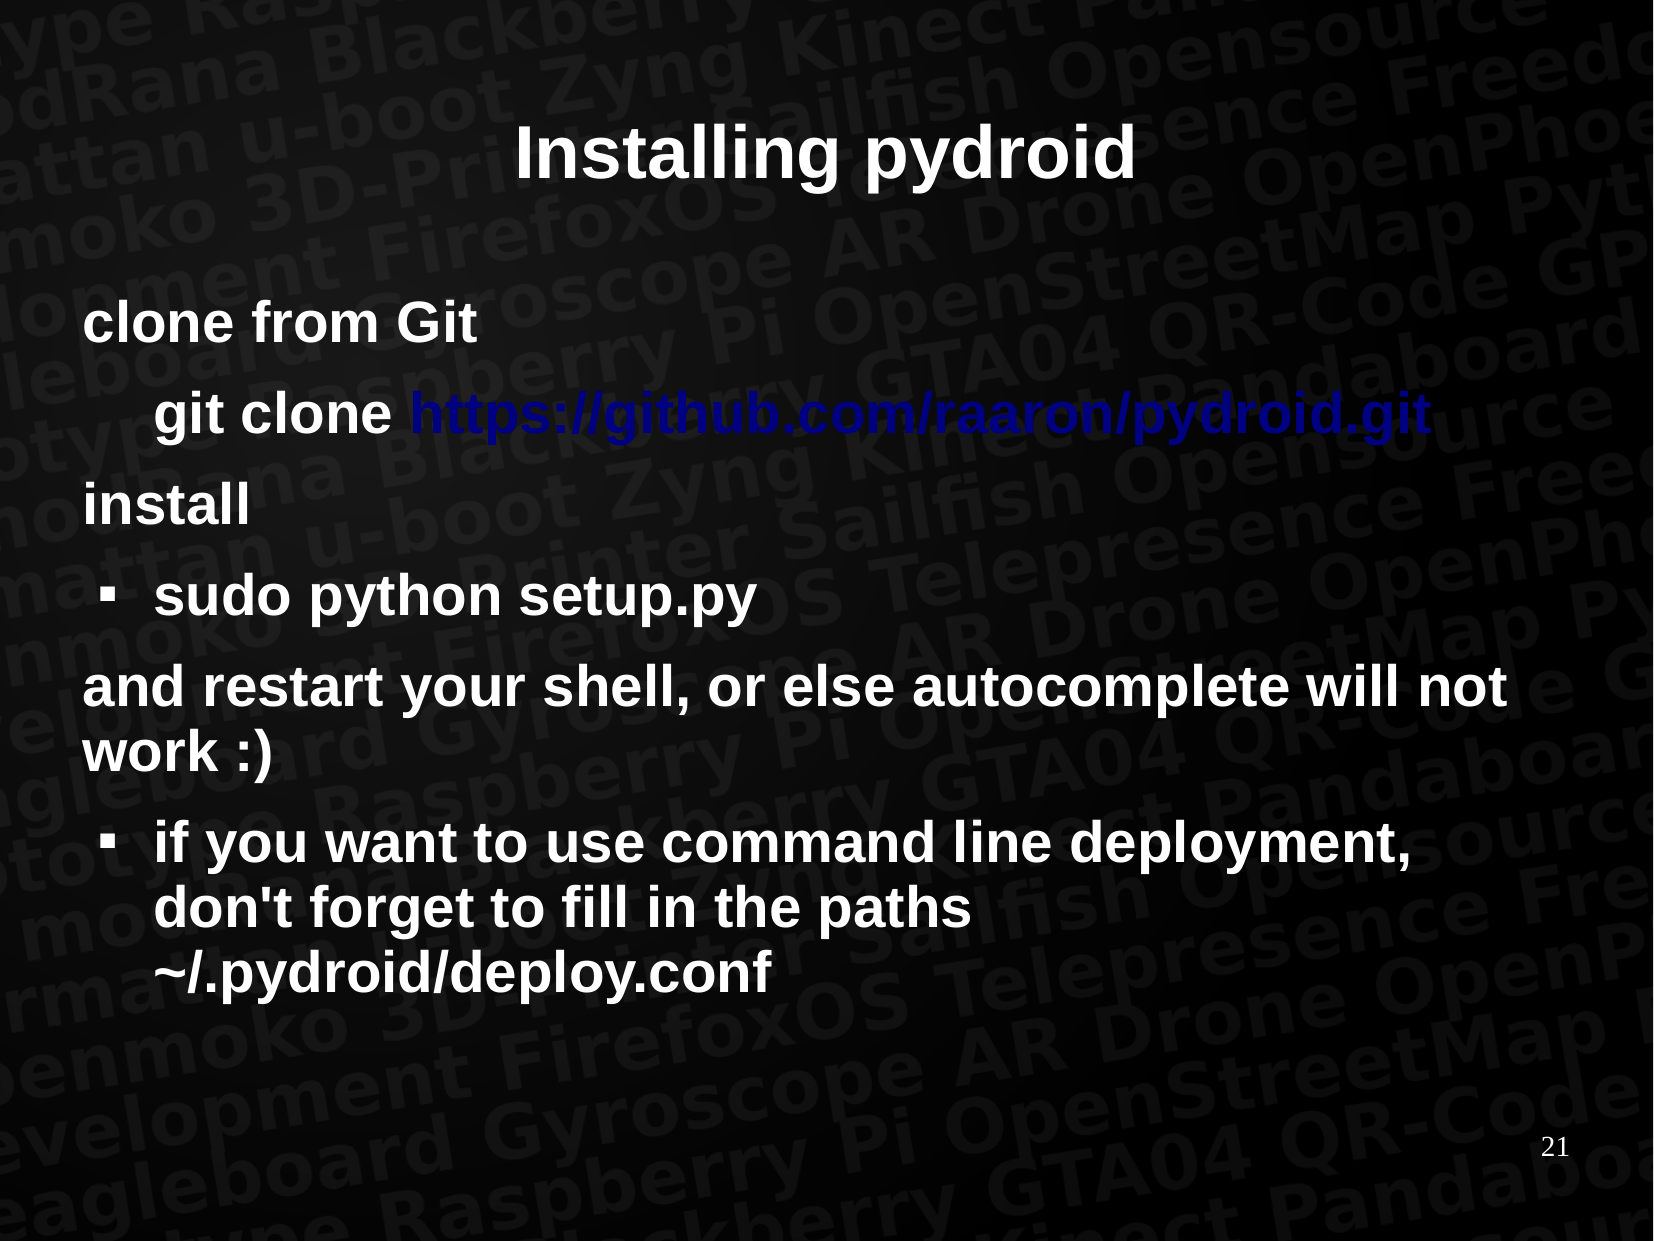

# Installing pydroid
clone from Git
git clone https://github.com/raaron/pydroid.git
install
sudo python setup.py
and restart your shell, or else autocomplete will not work :)
if you want to use command line deployment, don't forget to fill in the paths ~/.pydroid/deploy.conf
21